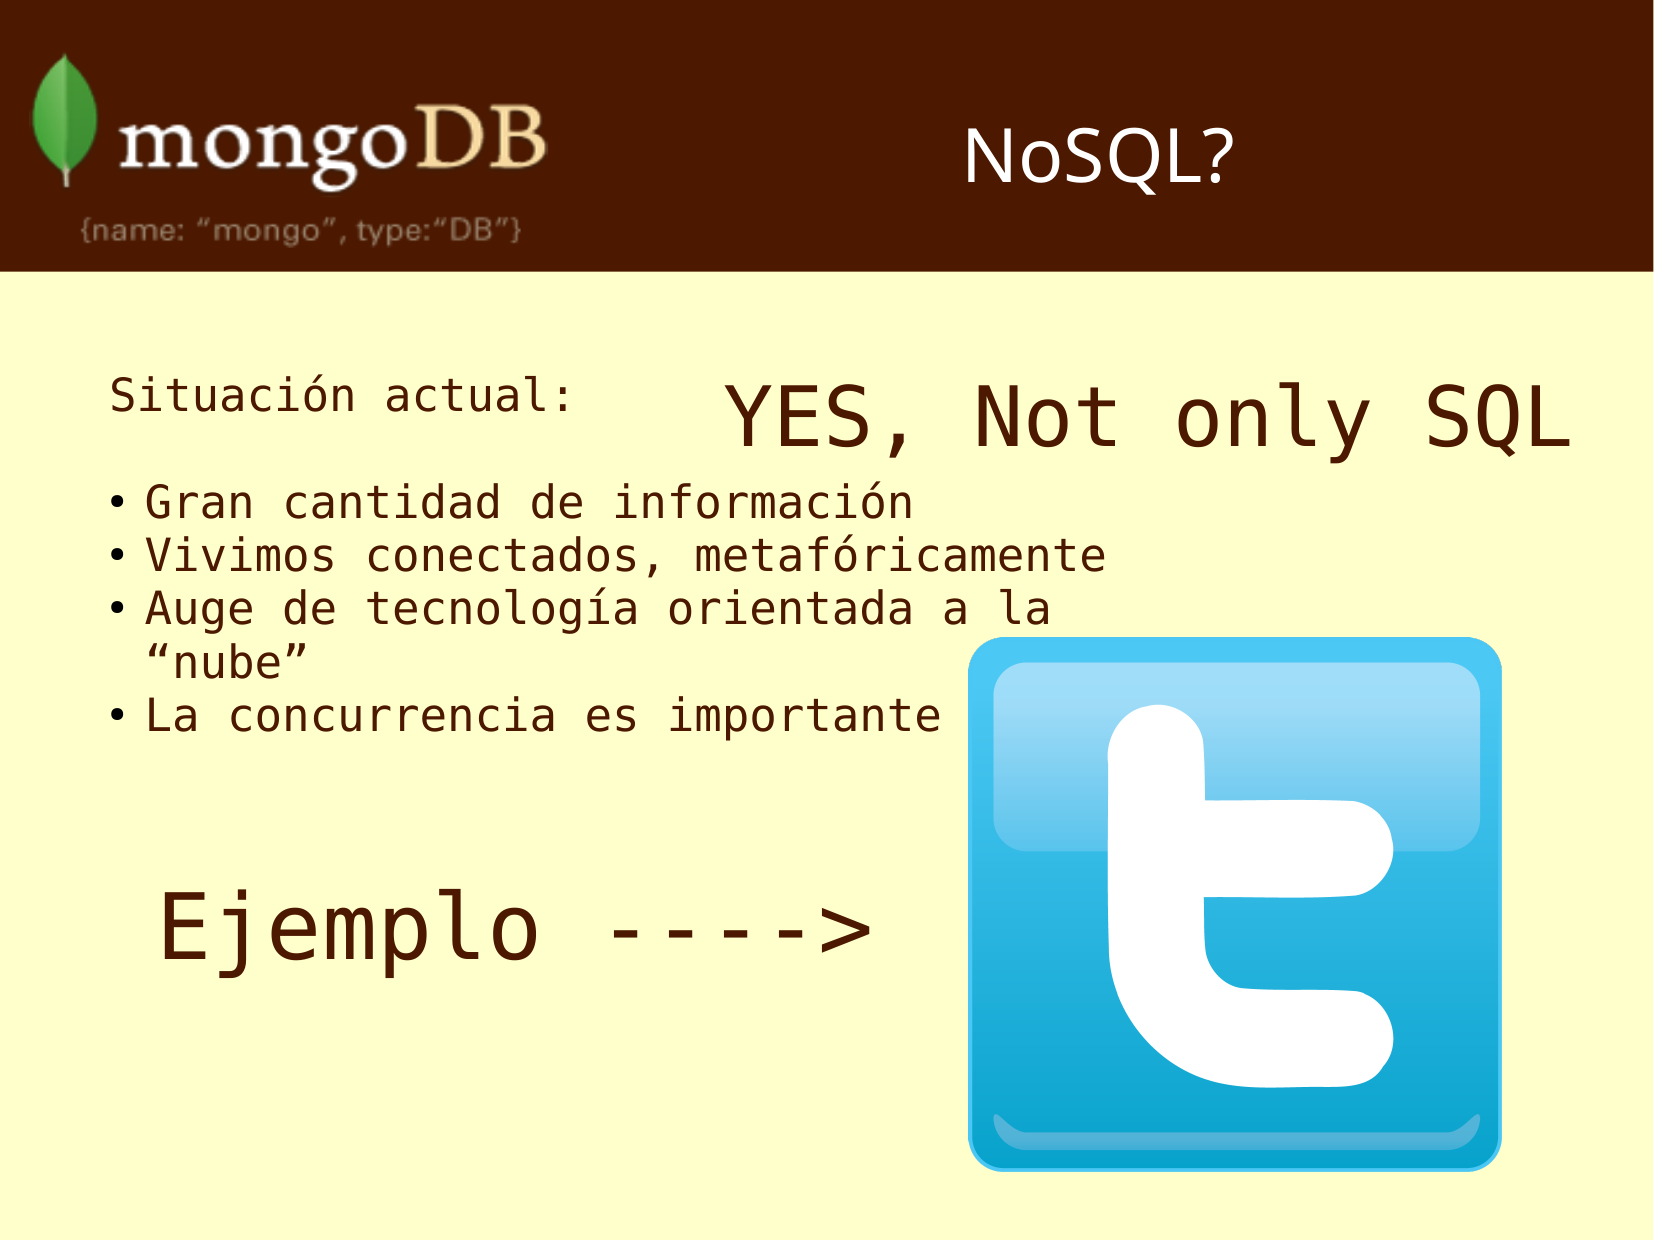

# NoSQL?
Situación actual:
Gran cantidad de información
Vivimos conectados, metafóricamente
Auge de tecnología orientada a la “nube”
La concurrencia es importante
YES, Not only SQL
Ejemplo ---->